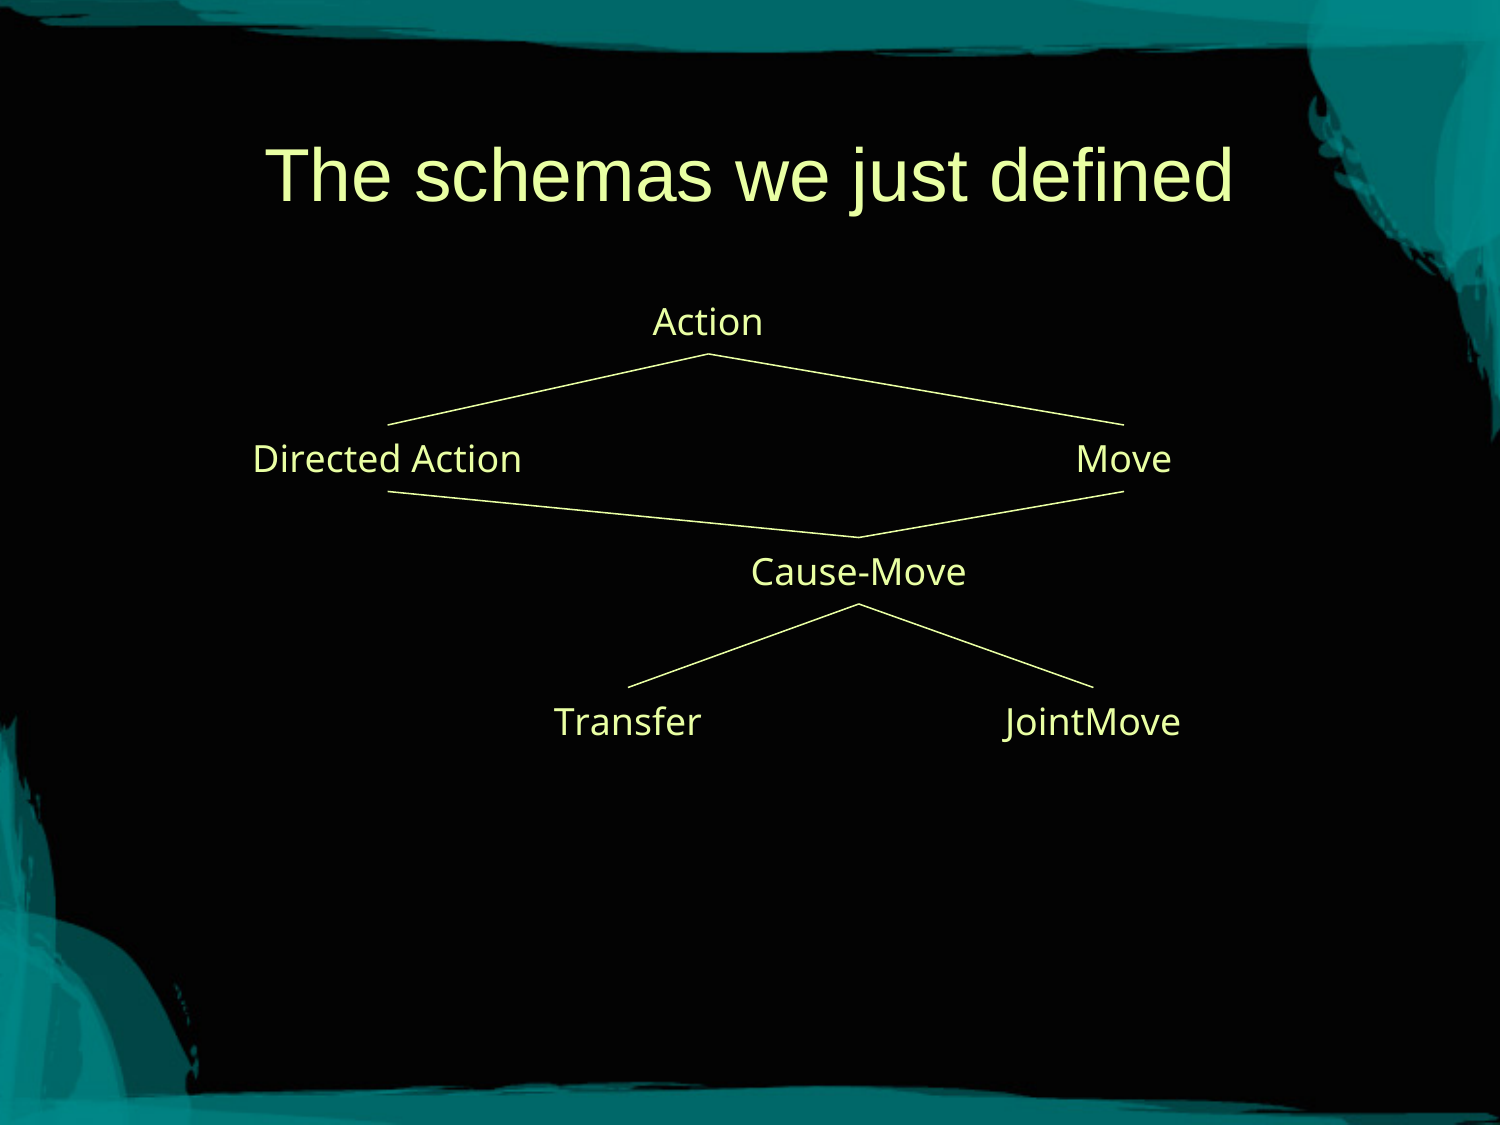

# The schemas we just defined
Action
Directed Action
Move
Cause-Move
Transfer
JointMove